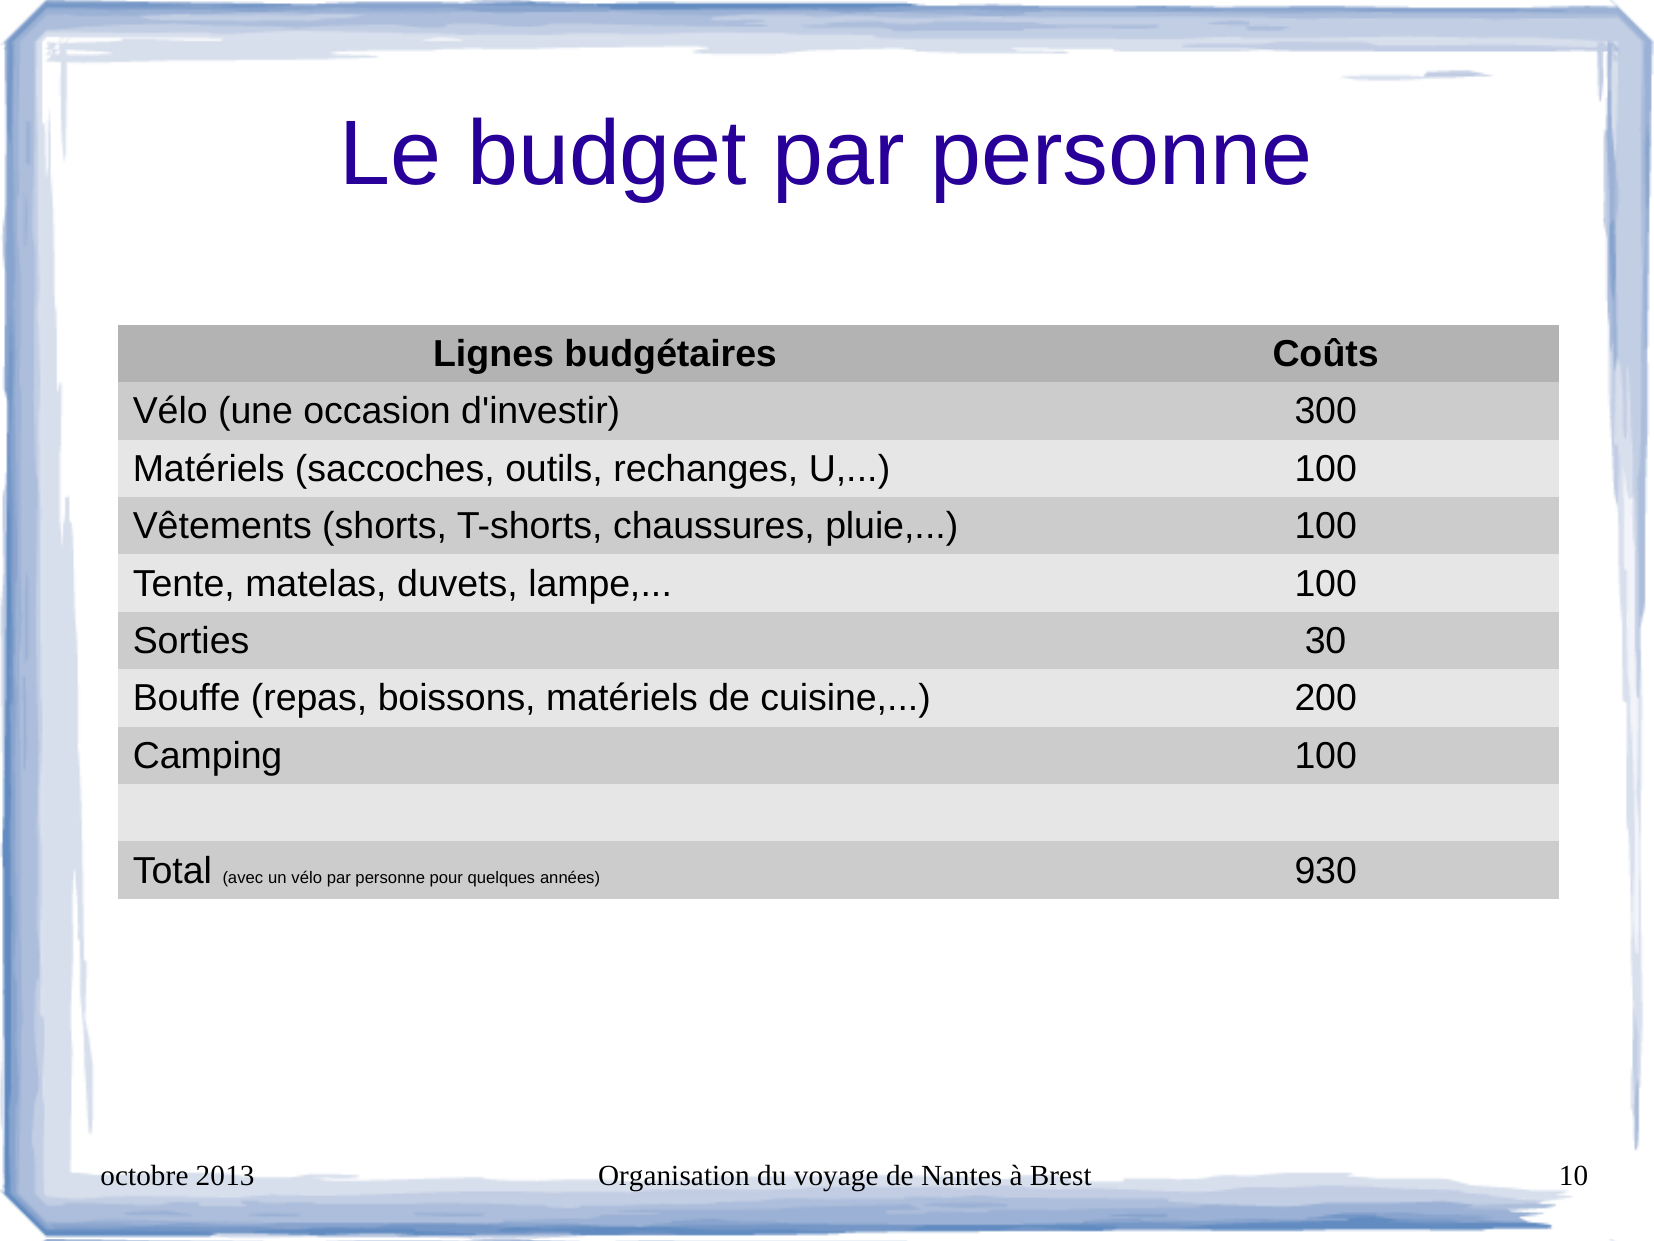

# Le budget par personne
| Lignes budgétaires | Coûts |
| --- | --- |
| Vélo (une occasion d'investir) | 300 |
| Matériels (saccoches, outils, rechanges, U,...) | 100 |
| Vêtements (shorts, T-shorts, chaussures, pluie,...) | 100 |
| Tente, matelas, duvets, lampe,... | 100 |
| Sorties | 30 |
| Bouffe (repas, boissons, matériels de cuisine,...) | 200 |
| Camping | 100 |
| | |
| Total (avec un vélo par personne pour quelques années) | 930 |
octobre 2013
Organisation du voyage de Nantes à Brest
10